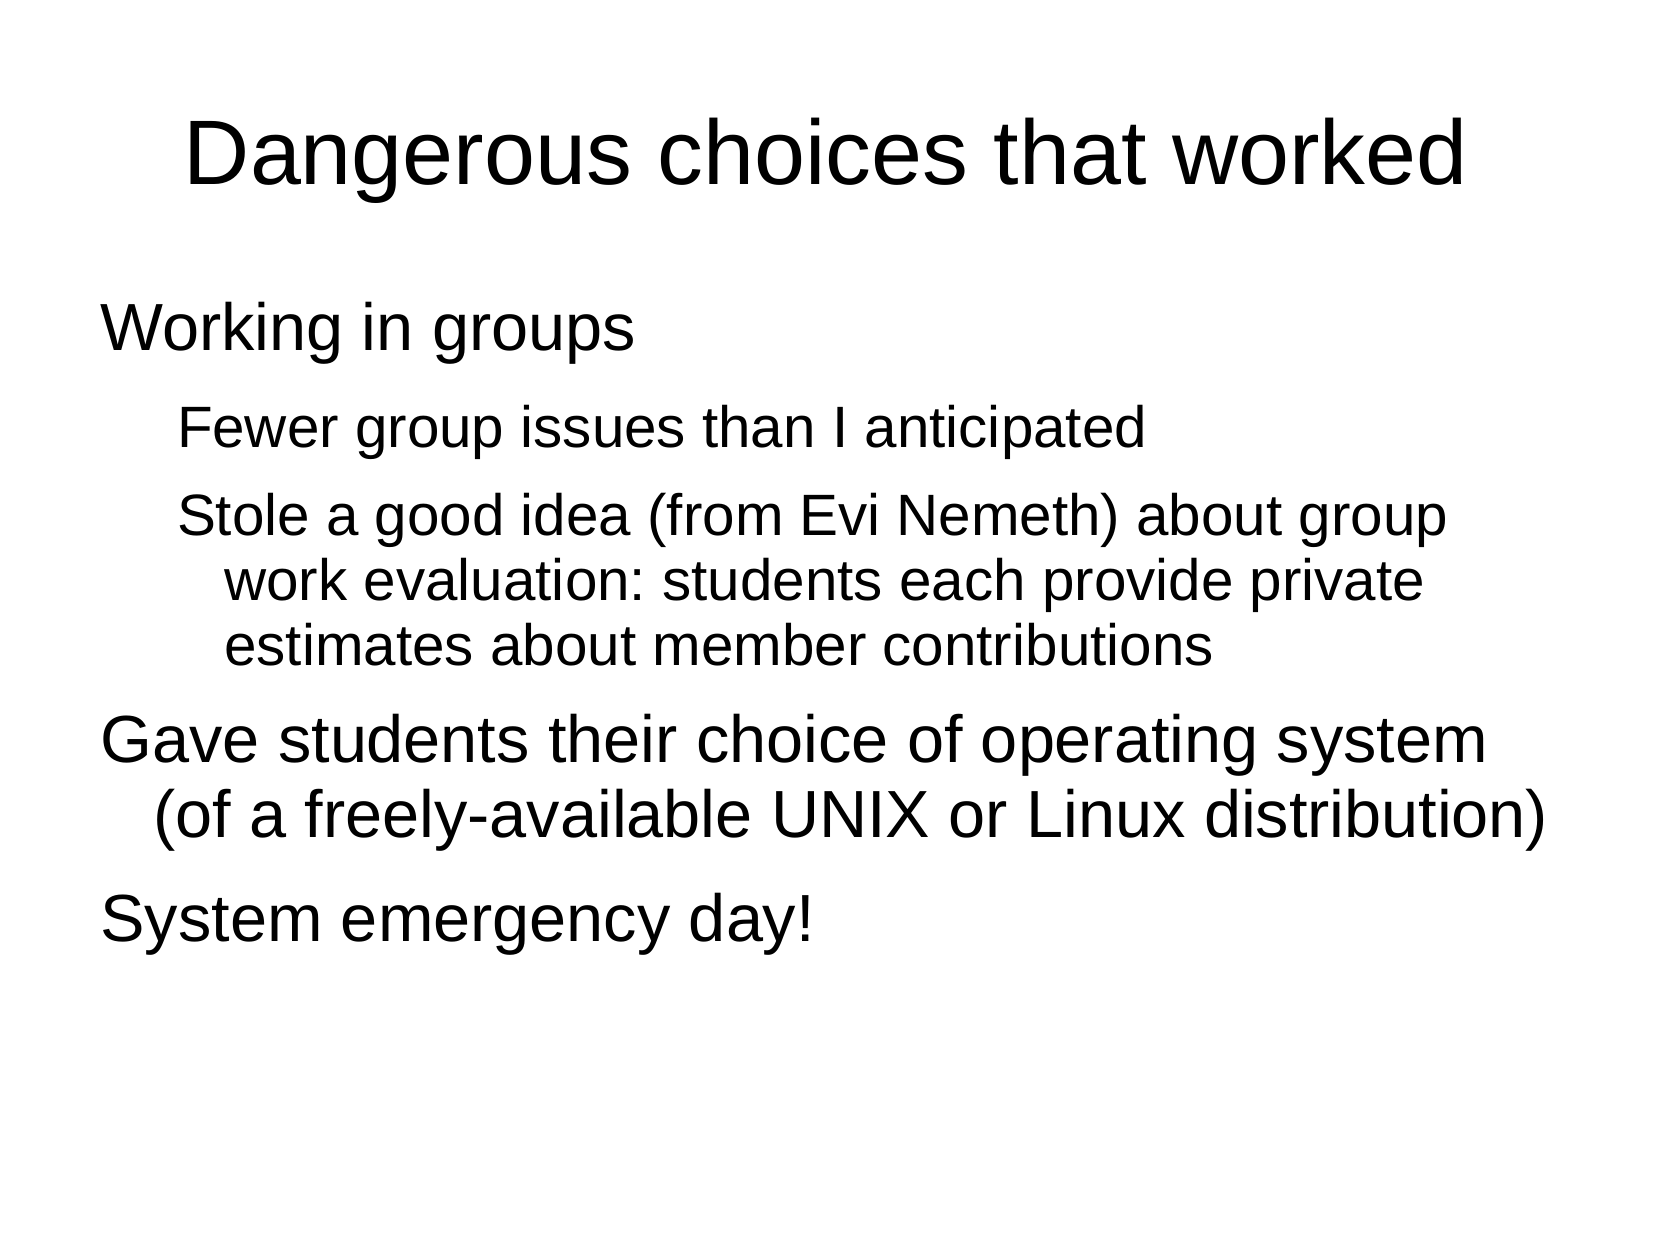

# Dangerous choices that worked
Working in groups
Fewer group issues than I anticipated
Stole a good idea (from Evi Nemeth) about group work evaluation: students each provide private estimates about member contributions
Gave students their choice of operating system (of a freely-available UNIX or Linux distribution)
System emergency day!